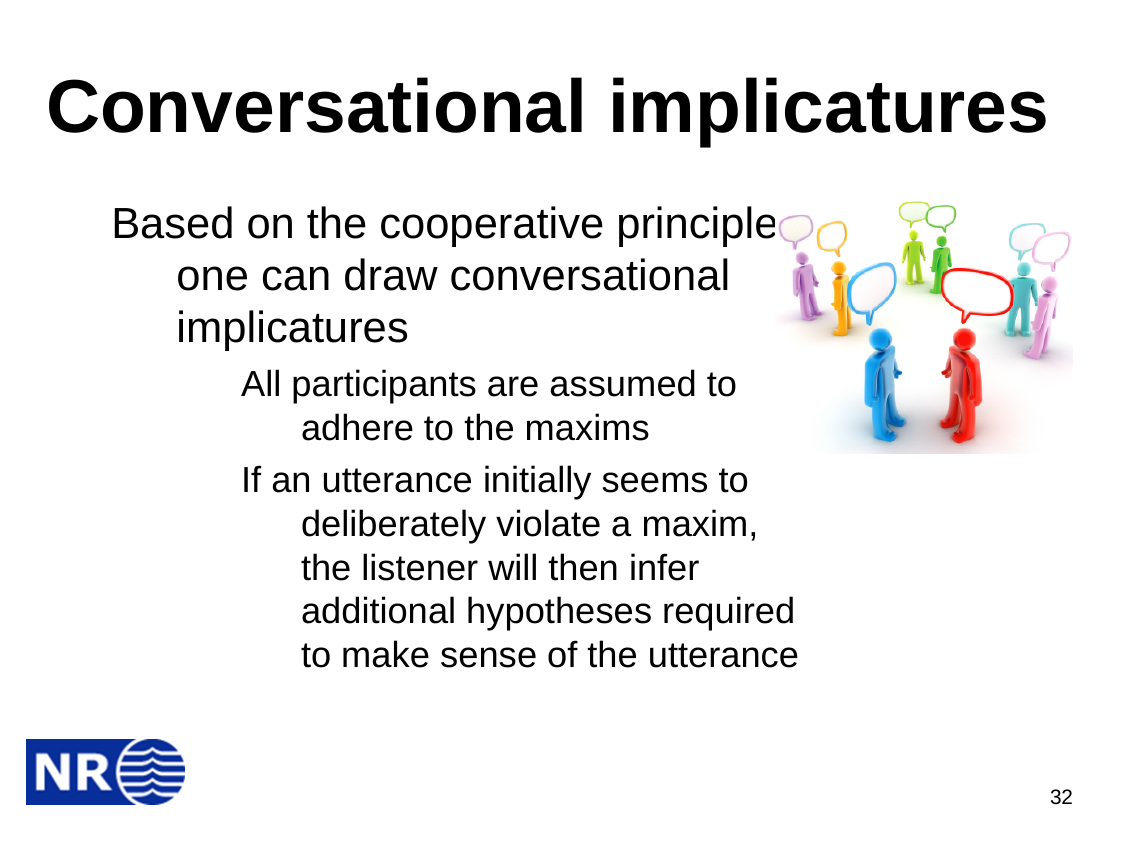

# Conversational implicatures
Based on the cooperative principle, one can draw conversational implicatures
All participants are assumed to adhere to the maxims
If an utterance initially seems to deliberately violate a maxim, the listener will then infer additional hypotheses required to make sense of the utterance
32